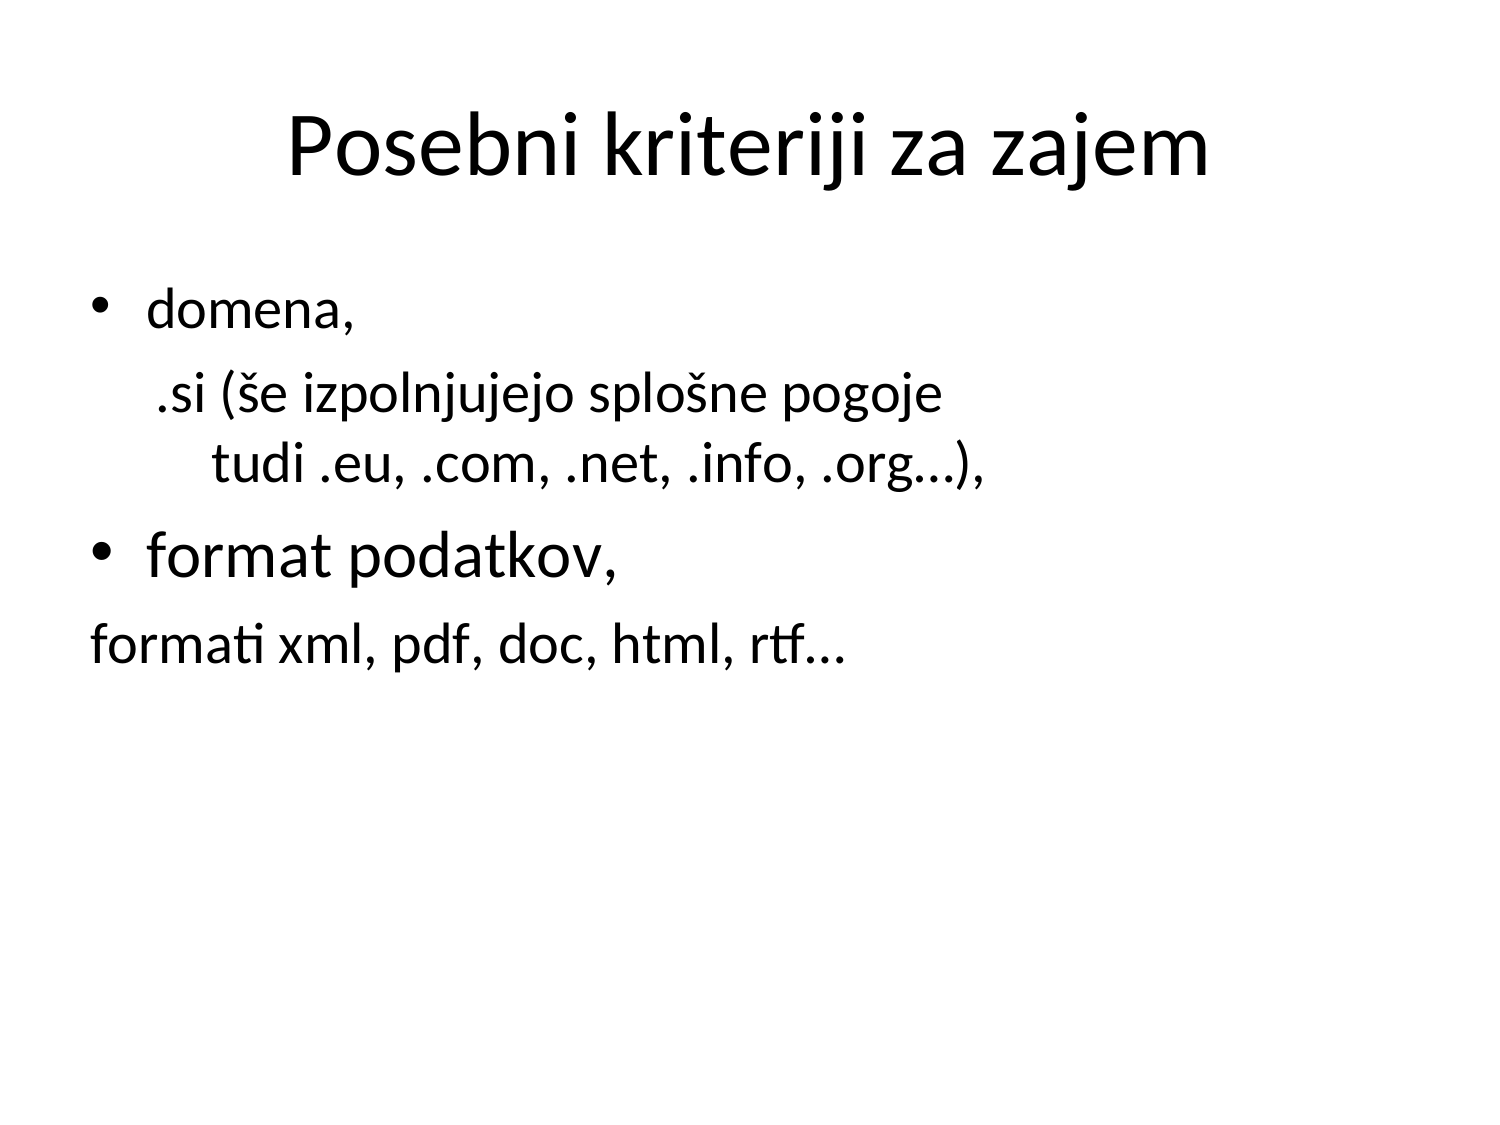

# Posebni kriteriji za zajem
domena,
.si (še izpolnjujejo splošne pogoje tudi .eu, .com, .net, .info, .org…),
format podatkov,
formati xml, pdf, doc, html, rtf…